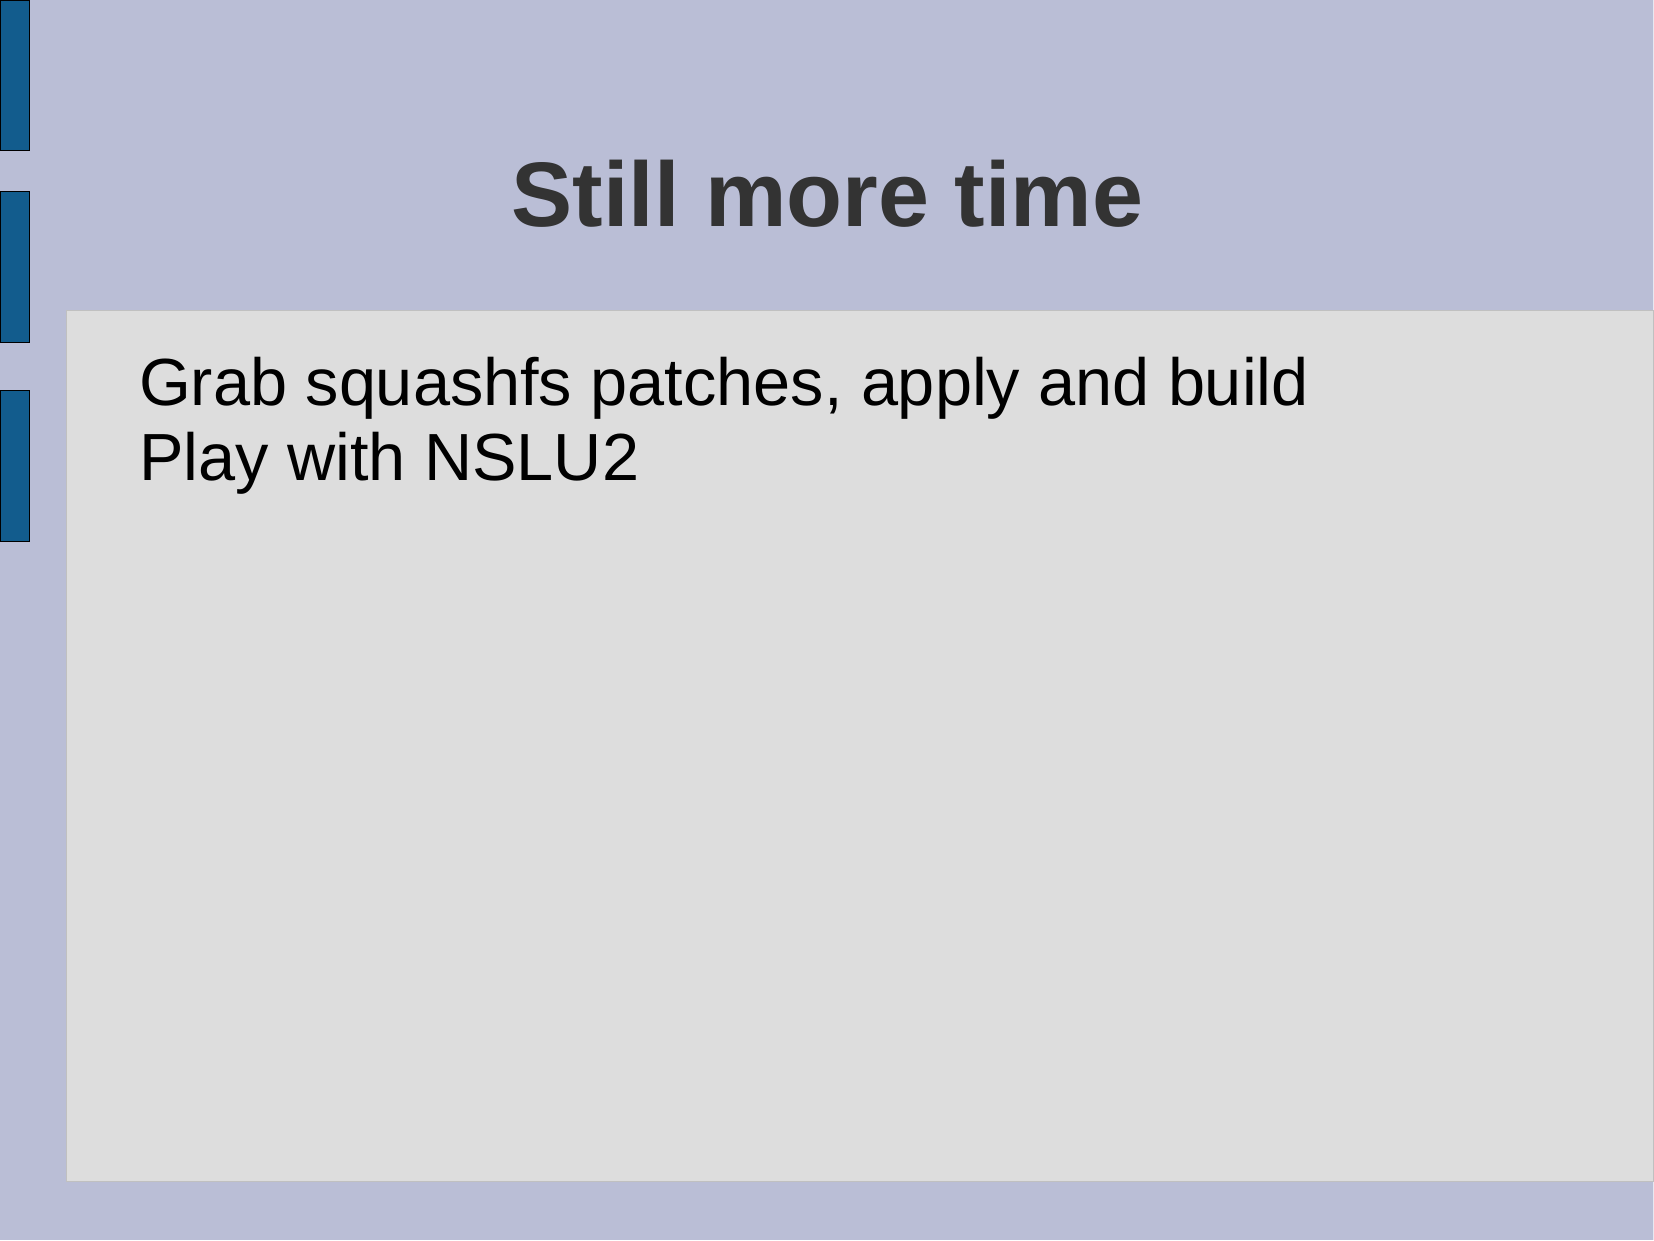

# Still more time
Grab squashfs patches, apply and build
Play with NSLU2